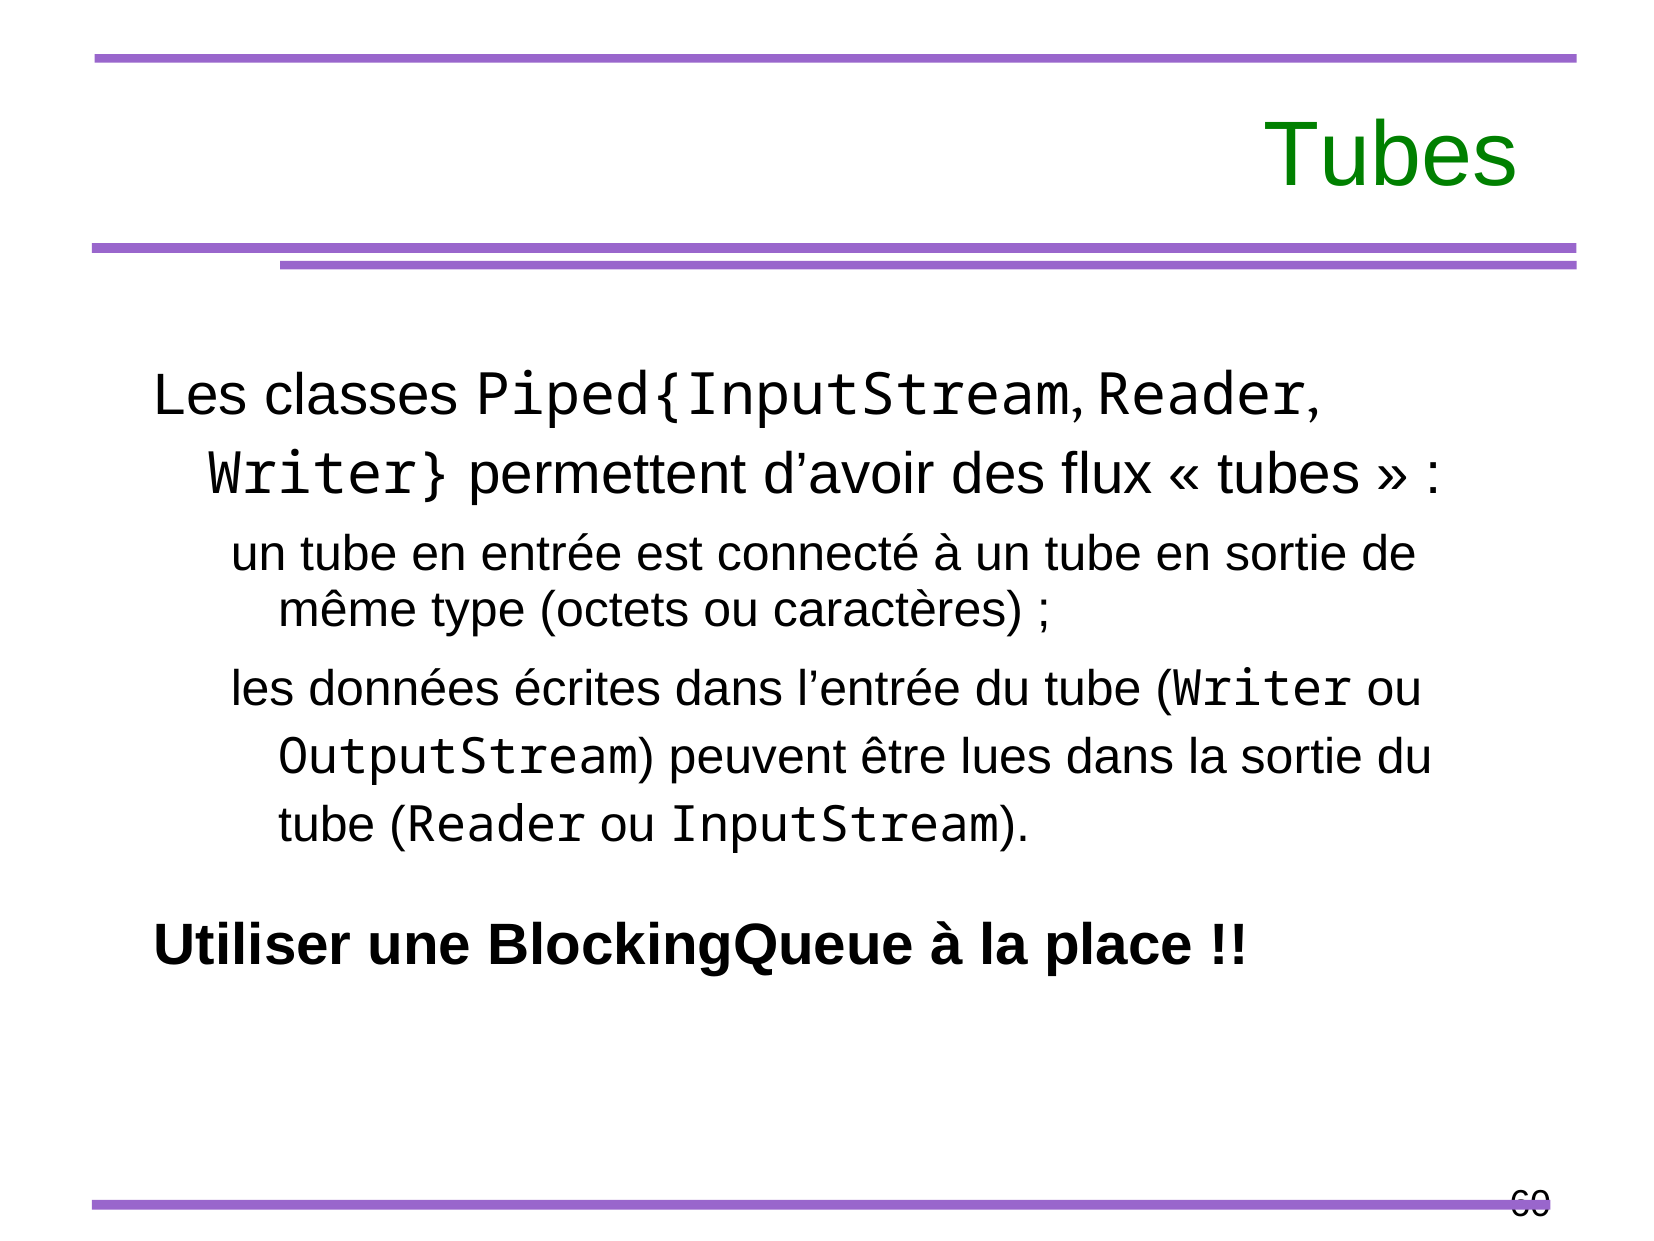

# Tubes
Les classes Piped{InputStream, Reader, Writer} permettent d’avoir des flux « tubes » :
un tube en entrée est connecté à un tube en sortie de même type (octets ou caractères) ;
les données écrites dans l’entrée du tube (Writer ou OutputStream) peuvent être lues dans la sortie du tube (Reader ou InputStream).
Utiliser une BlockingQueue à la place !!